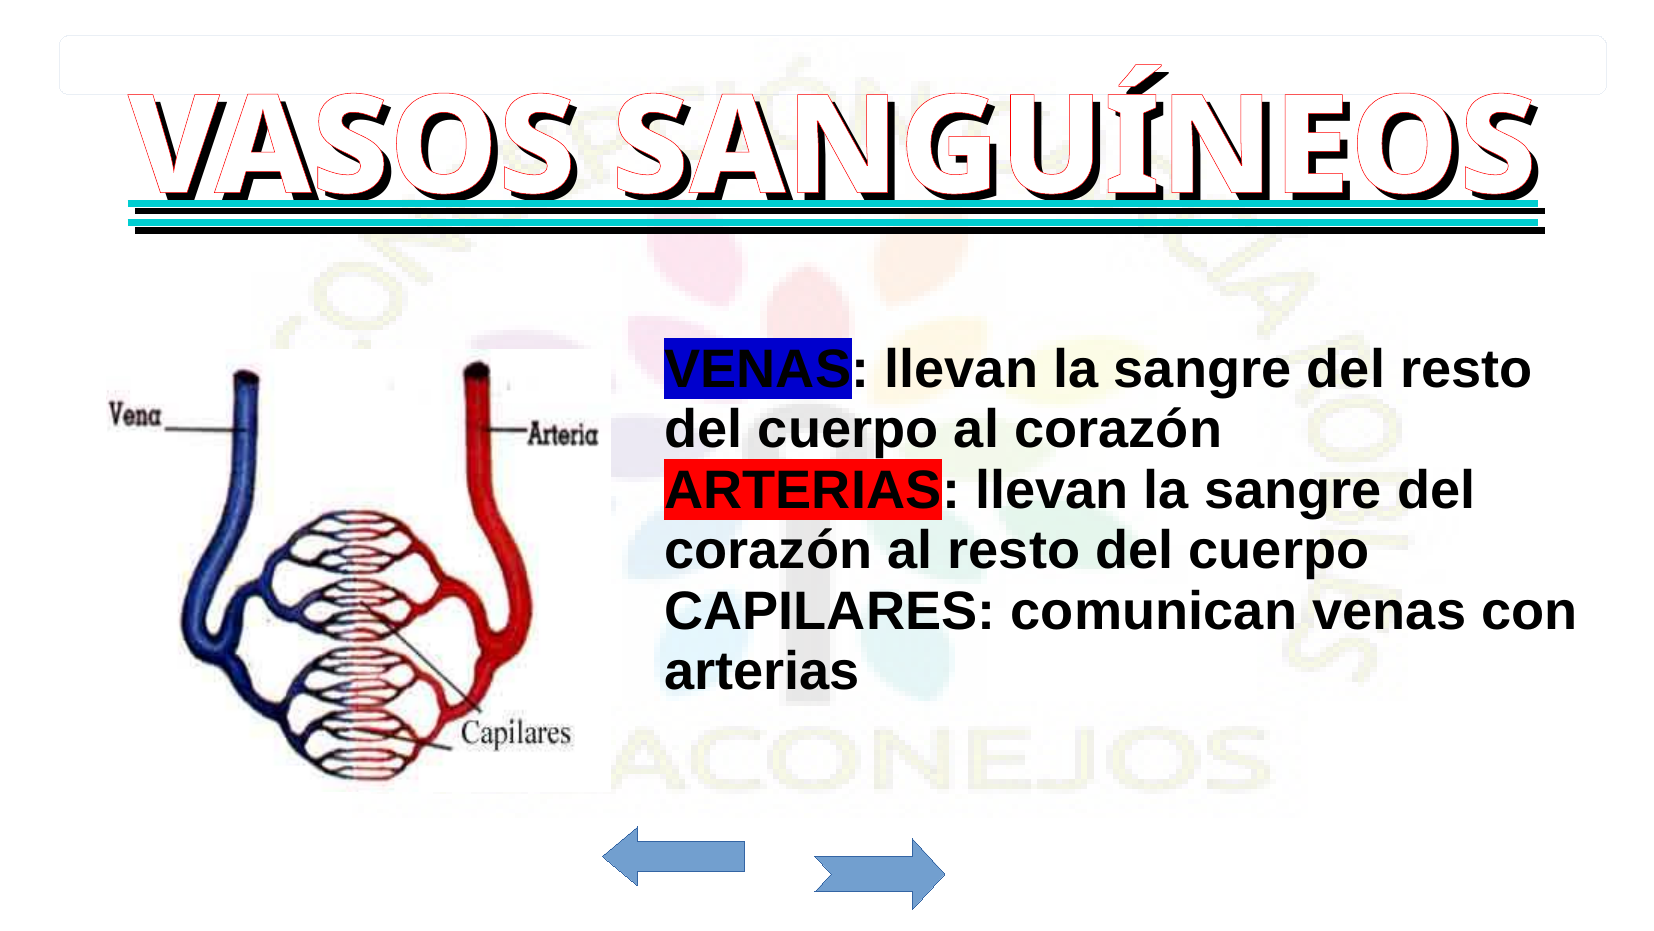

VASOS SANGUÍNEOS
VENAS: llevan la sangre del resto del cuerpo al corazón
Arterias: llevan la sangre del corazón al resto del cuerpo
CAPILARES: comunican venas con arterias